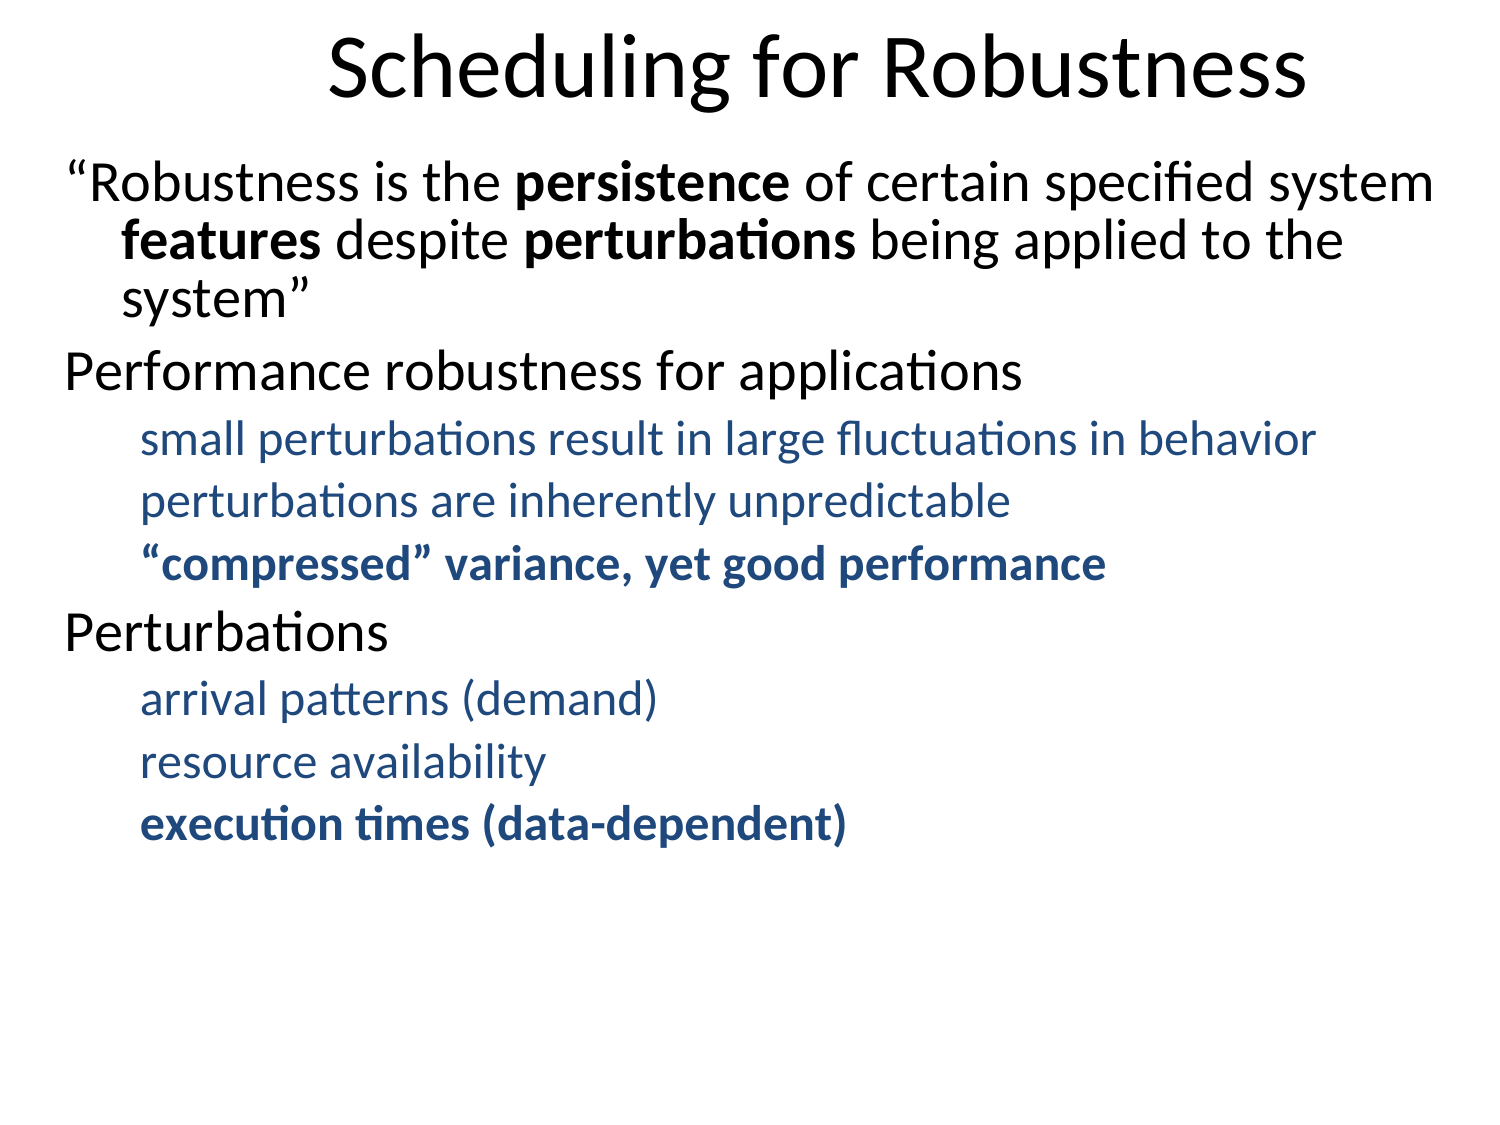

# Scheduling for Robustness
“Robustness is the persistence of certain specified system features despite perturbations being applied to the system”
Performance robustness for applications
small perturbations result in large fluctuations in behavior
perturbations are inherently unpredictable
“compressed” variance, yet good performance
Perturbations
arrival patterns (demand)
resource availability
execution times (data-dependent)